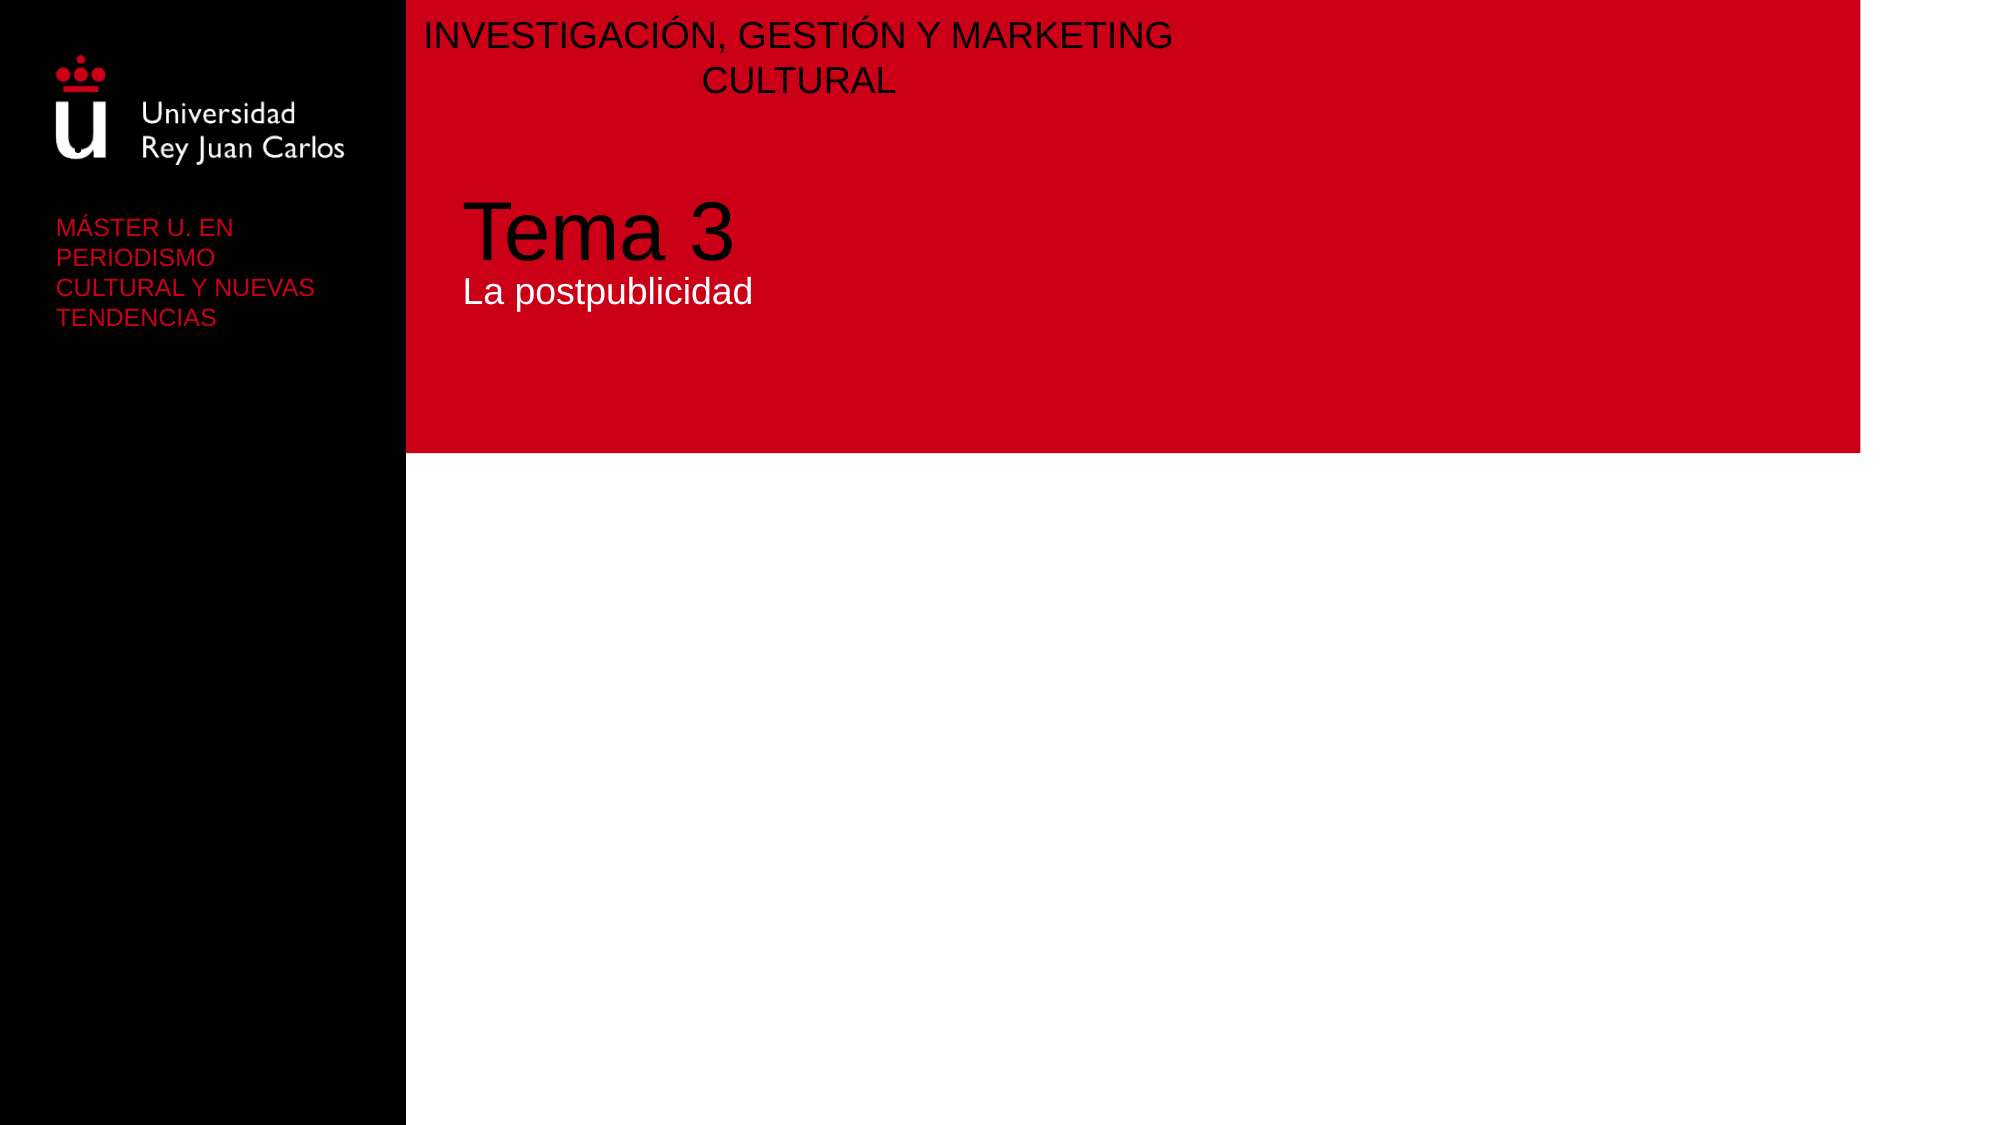

INVESTIGACIÓN, GESTIÓN Y MARKETING CULTURAL
# Tema 3
MÁSTER U. EN PERIODISMO CULTURAL Y NUEVAS TENDENCIAS
La postpublicidad